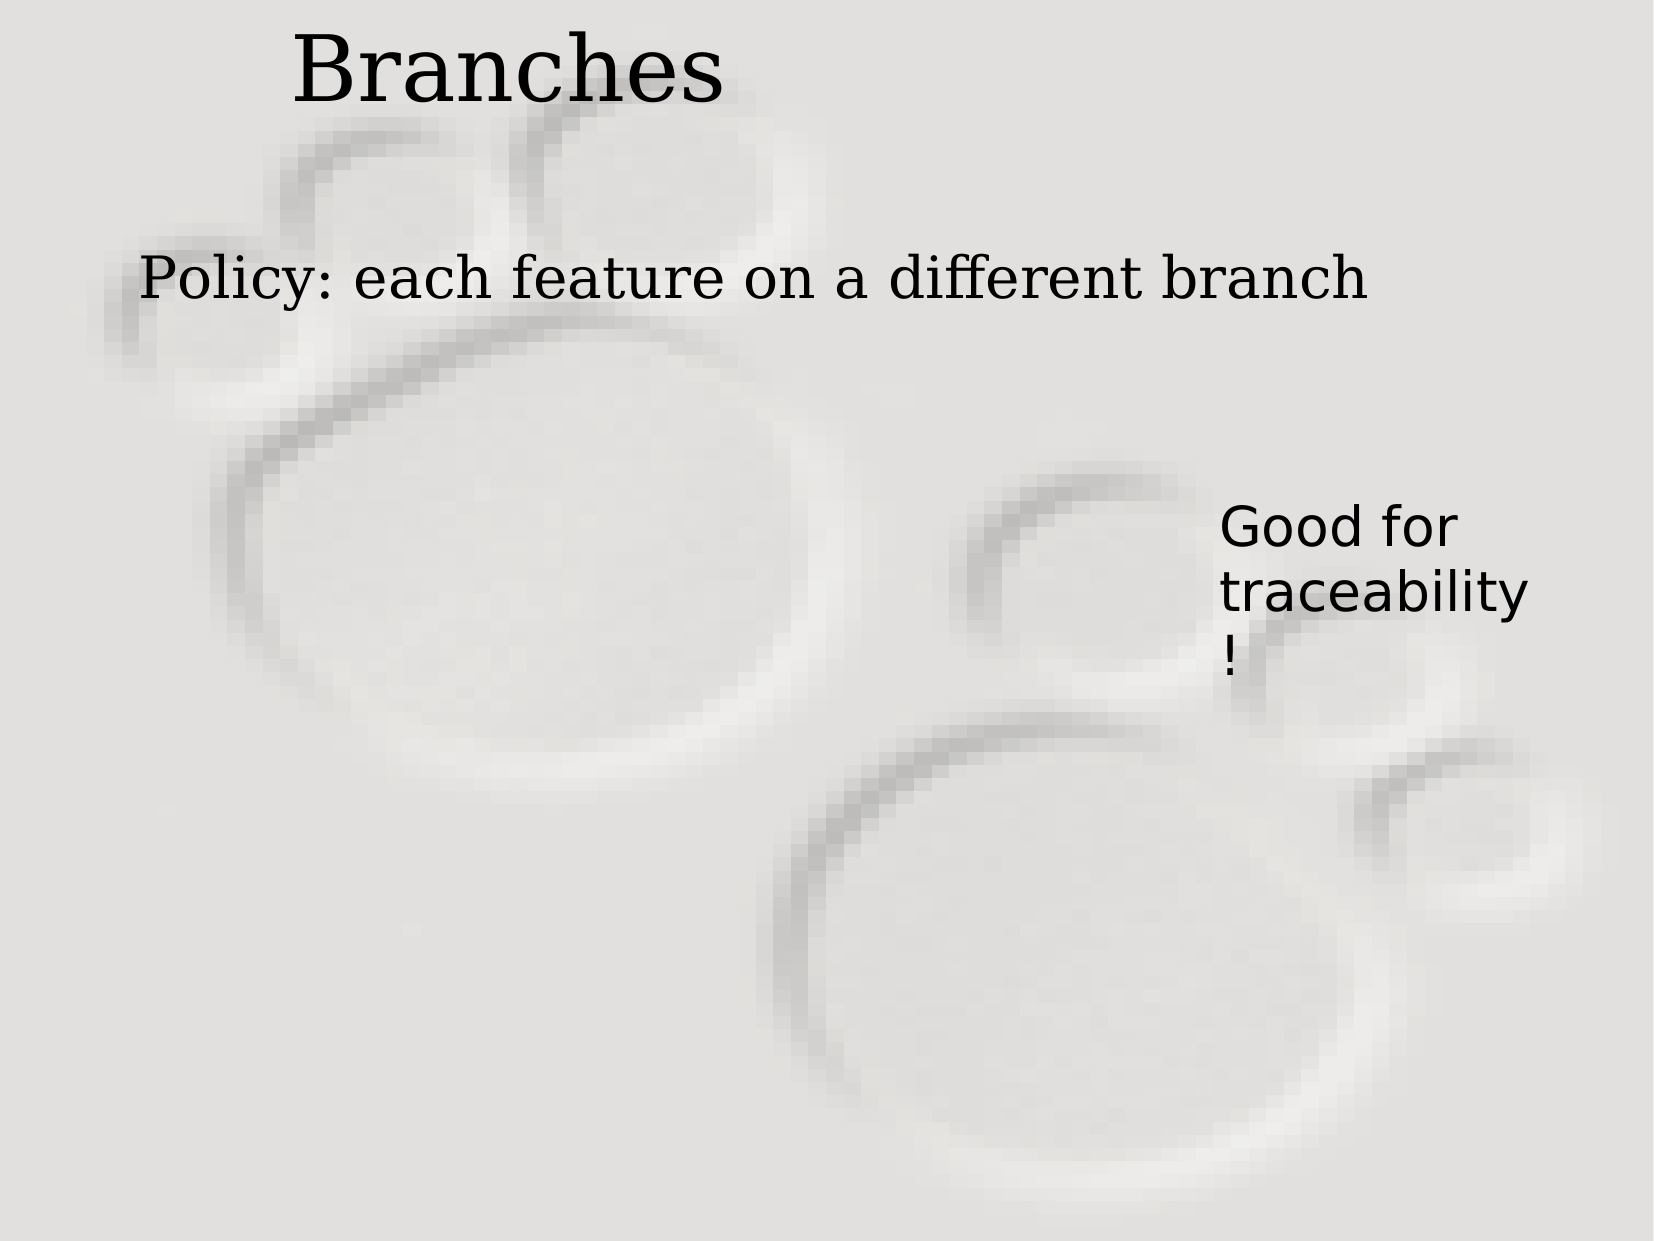

# Branches
 Policy: each feature on a different branch
Good for traceability !